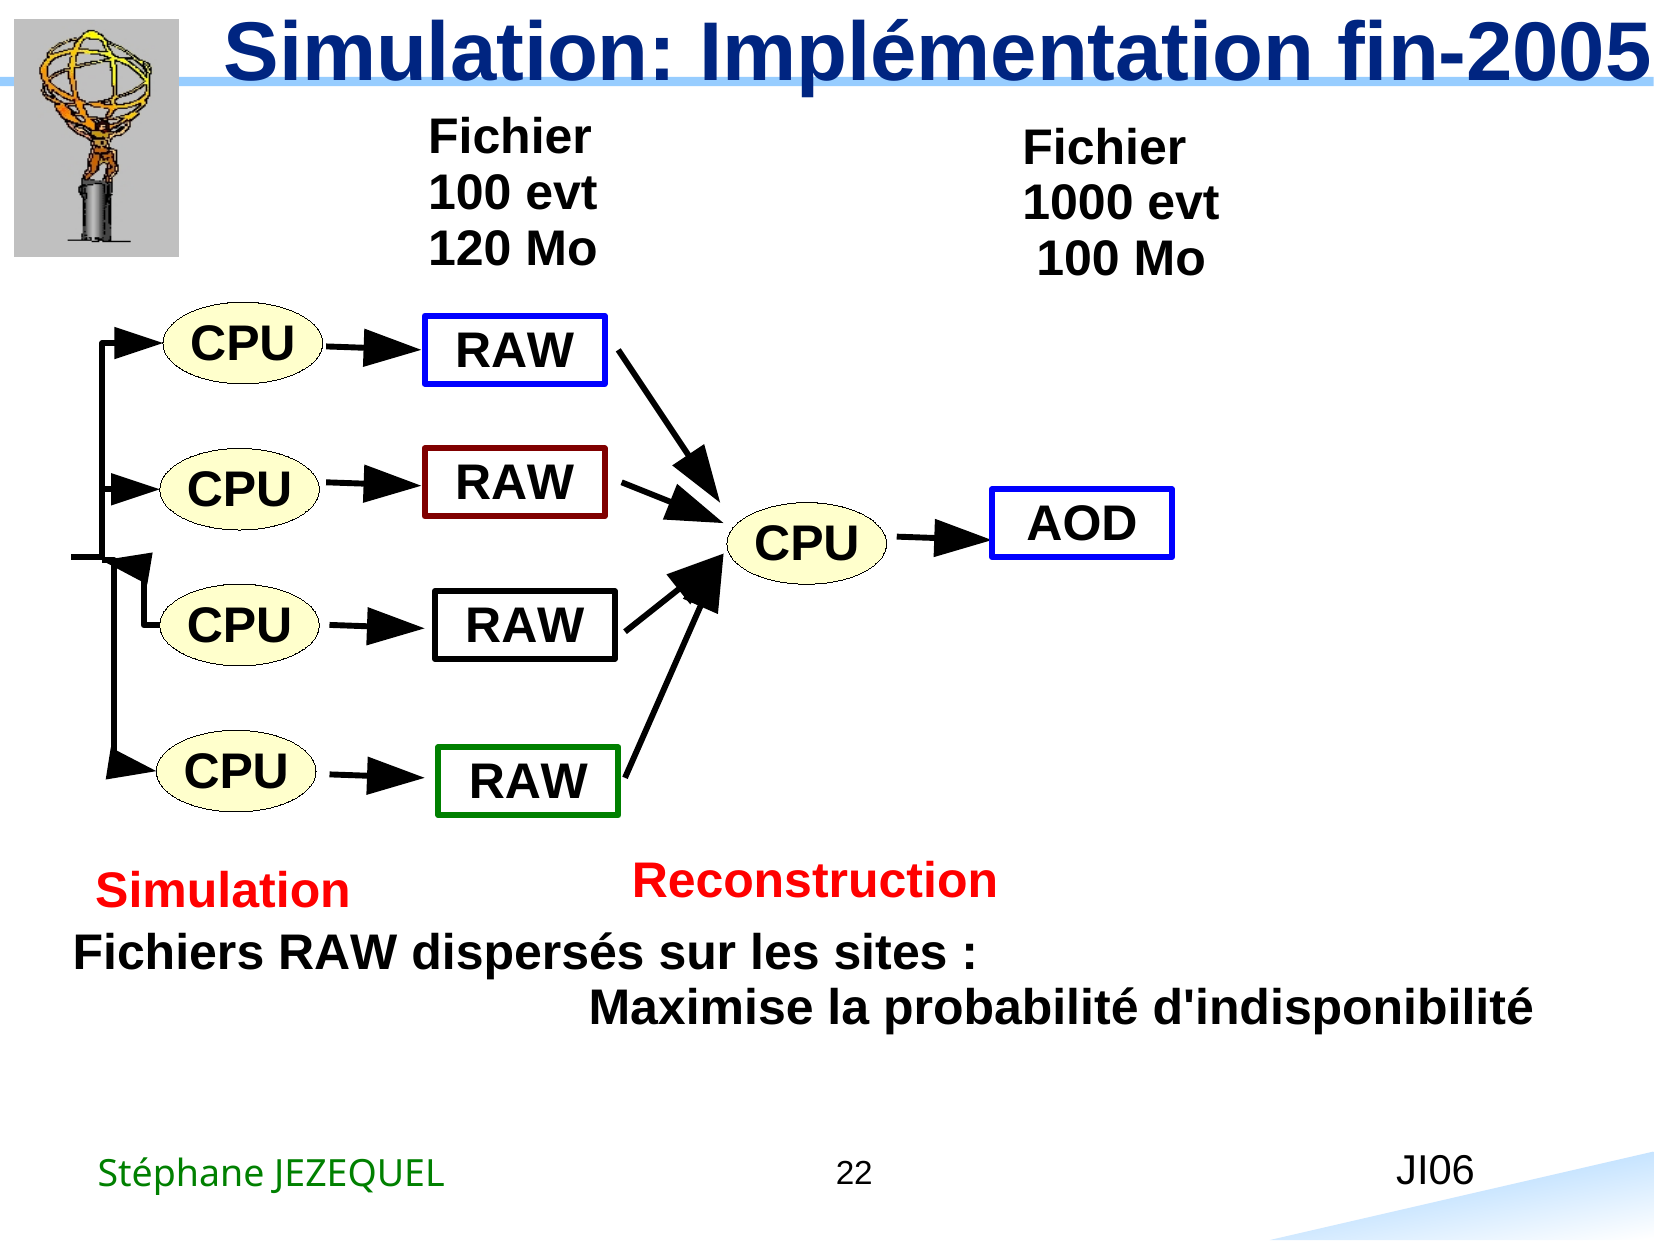

# Simulation: Implémentation fin-2005
Fichier
100 evt
120 Mo
Fichier
1000 evt
 100 Mo
CPU
RAW
RAW
CPU
AOD
CPU
CPU
RAW
CPU
RAW
Reconstruction
Simulation
Fichiers RAW dispersés sur les sites :
							Maximise la probabilité d'indisponibilité